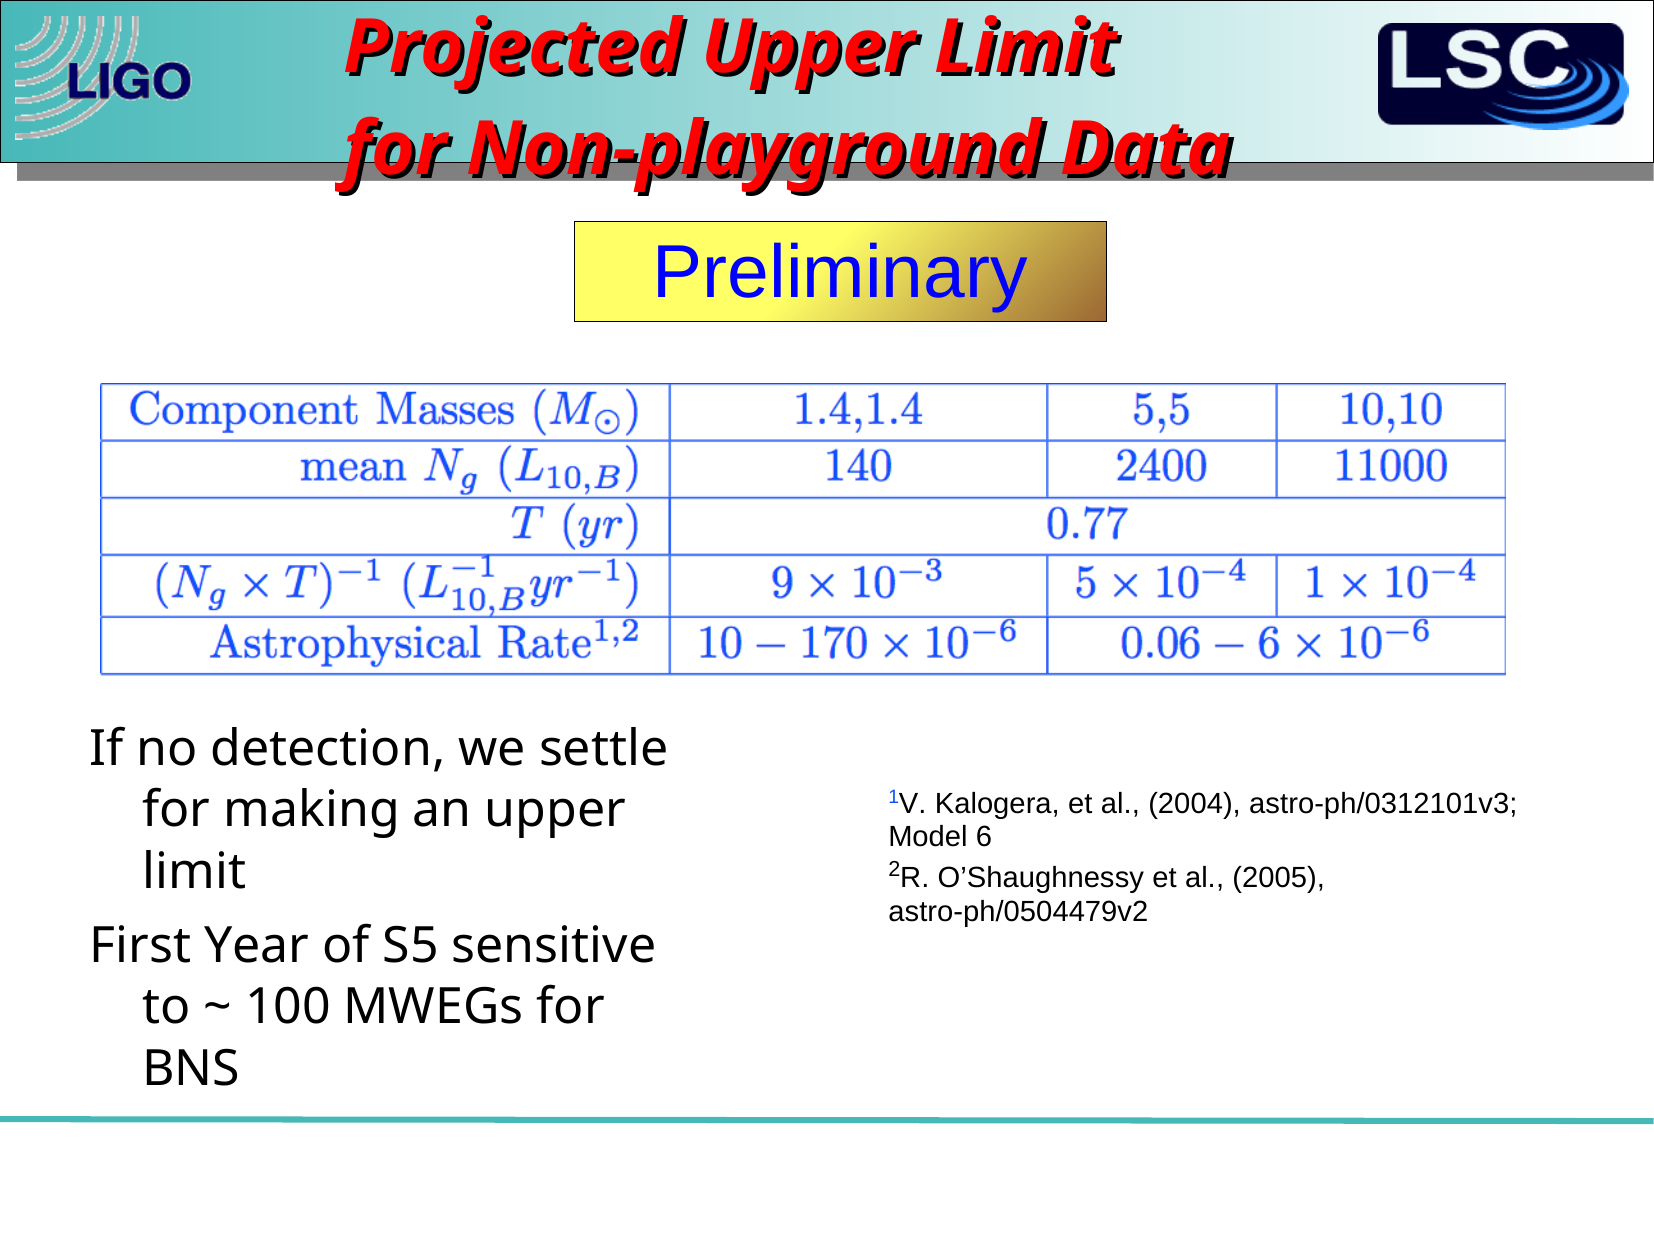

Projected Upper Limit
for Non-playground Data
Preliminary
# If no detection, we settle for making an upper limit
First Year of S5 sensitive to ~ 100 MWEGs for BNS
1V. Kalogera, et al., (2004), astro-ph/0312101v3; Model 6
2R. O’Shaughnessy et al., (2005), astro-ph/0504479v2